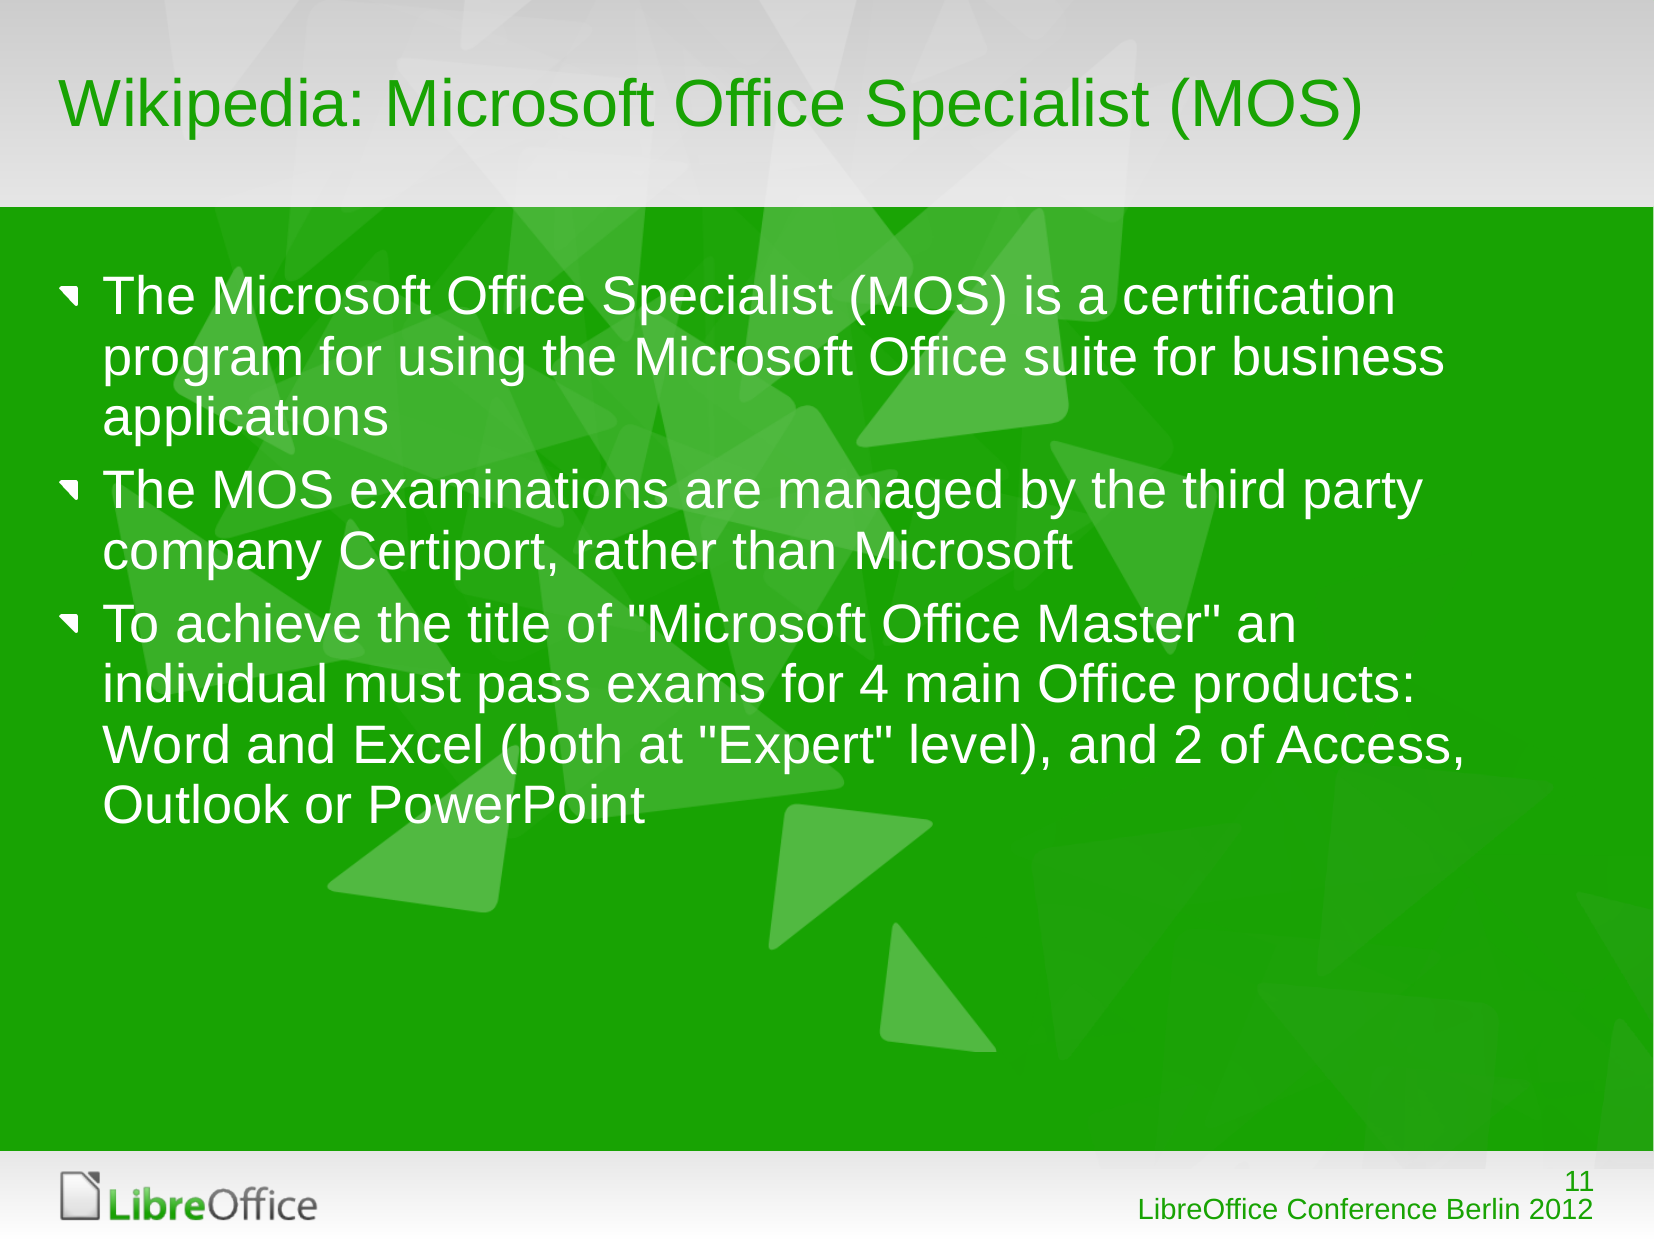

# Wikipedia: Microsoft Office Specialist (MOS)
The Microsoft Office Specialist (MOS) is a certification program for using the Microsoft Office suite for business applications
The MOS examinations are managed by the third party company Certiport, rather than Microsoft
To achieve the title of "Microsoft Office Master" an
individual must pass exams for 4 main Office products:
Word and Excel (both at "Expert" level), and 2 of Access, Outlook or PowerPoint
11
LibreOffice Conference Berlin 2012